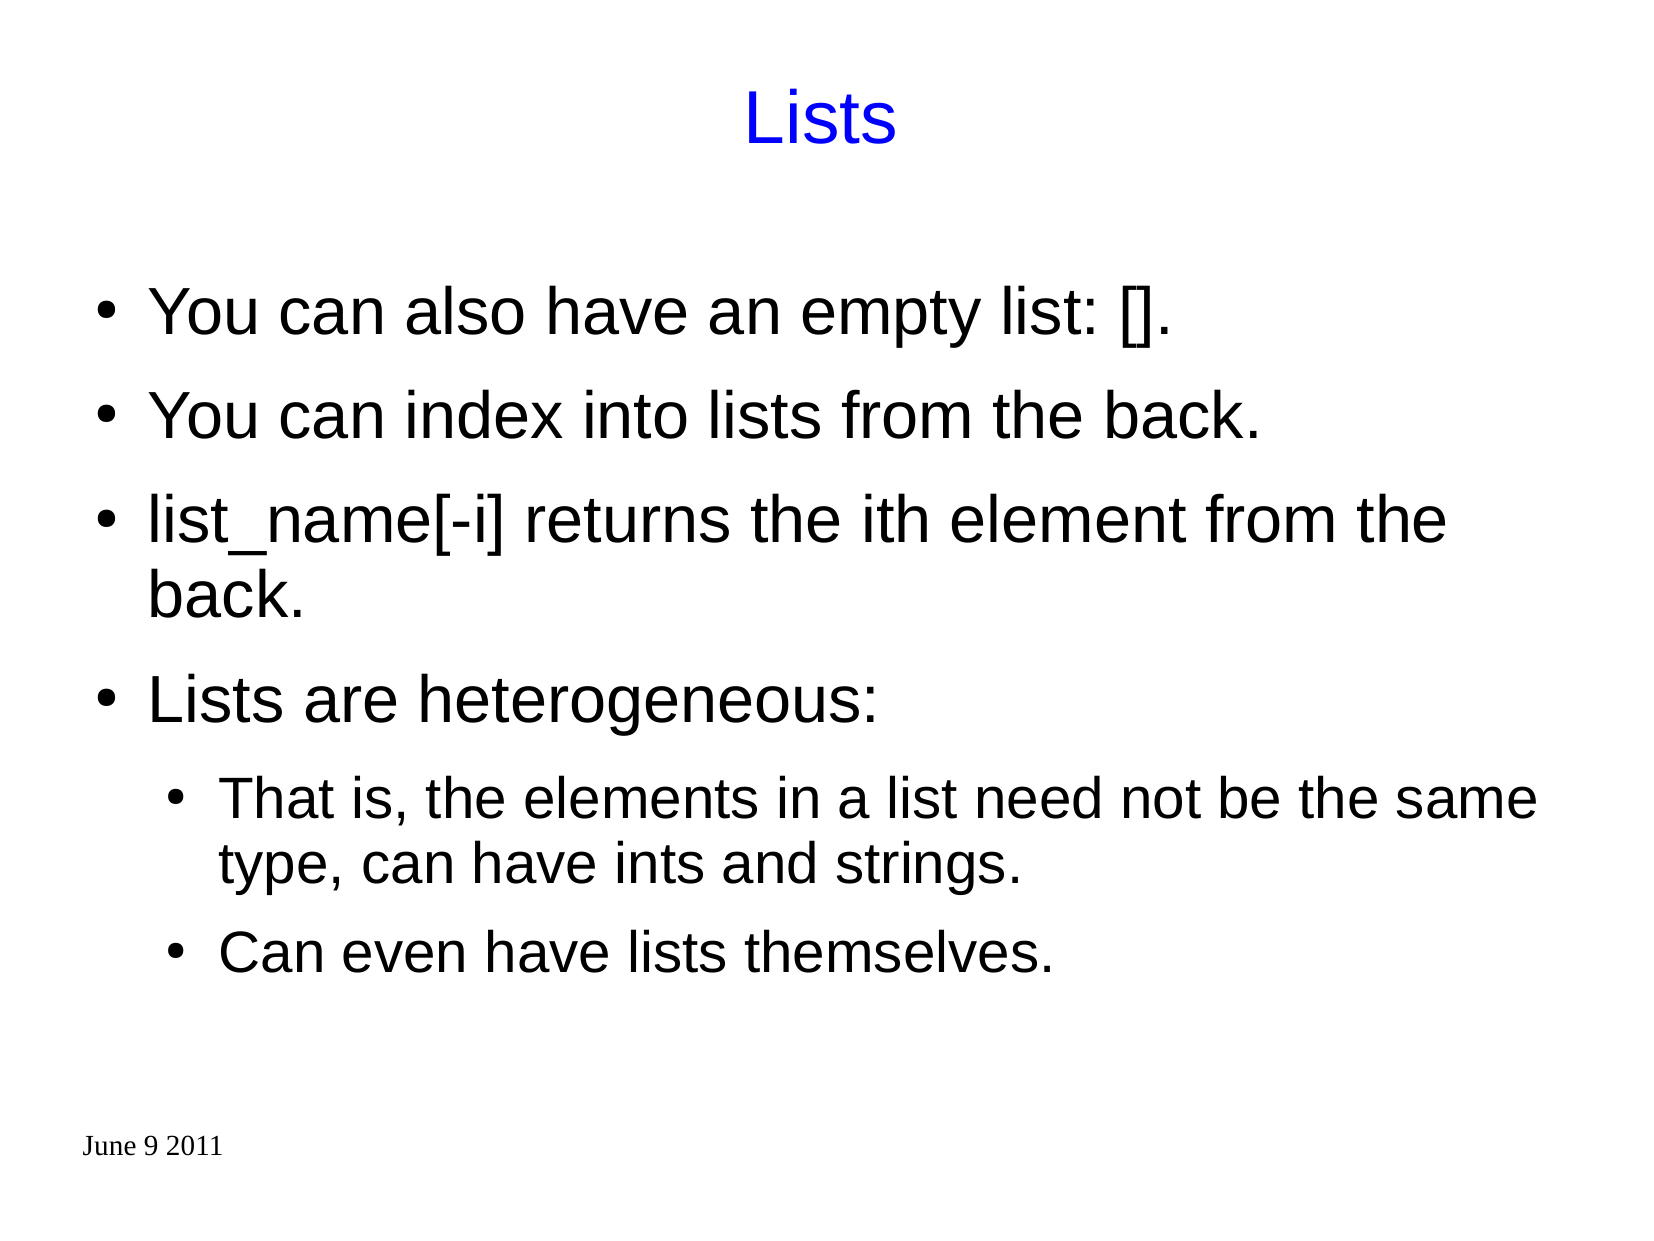

# Lists
You can also have an empty list: [].
You can index into lists from the back.
list_name[-i] returns the ith element from the back.
Lists are heterogeneous:
That is, the elements in a list need not be the same type, can have ints and strings.
Can even have lists themselves.
June 9 2011